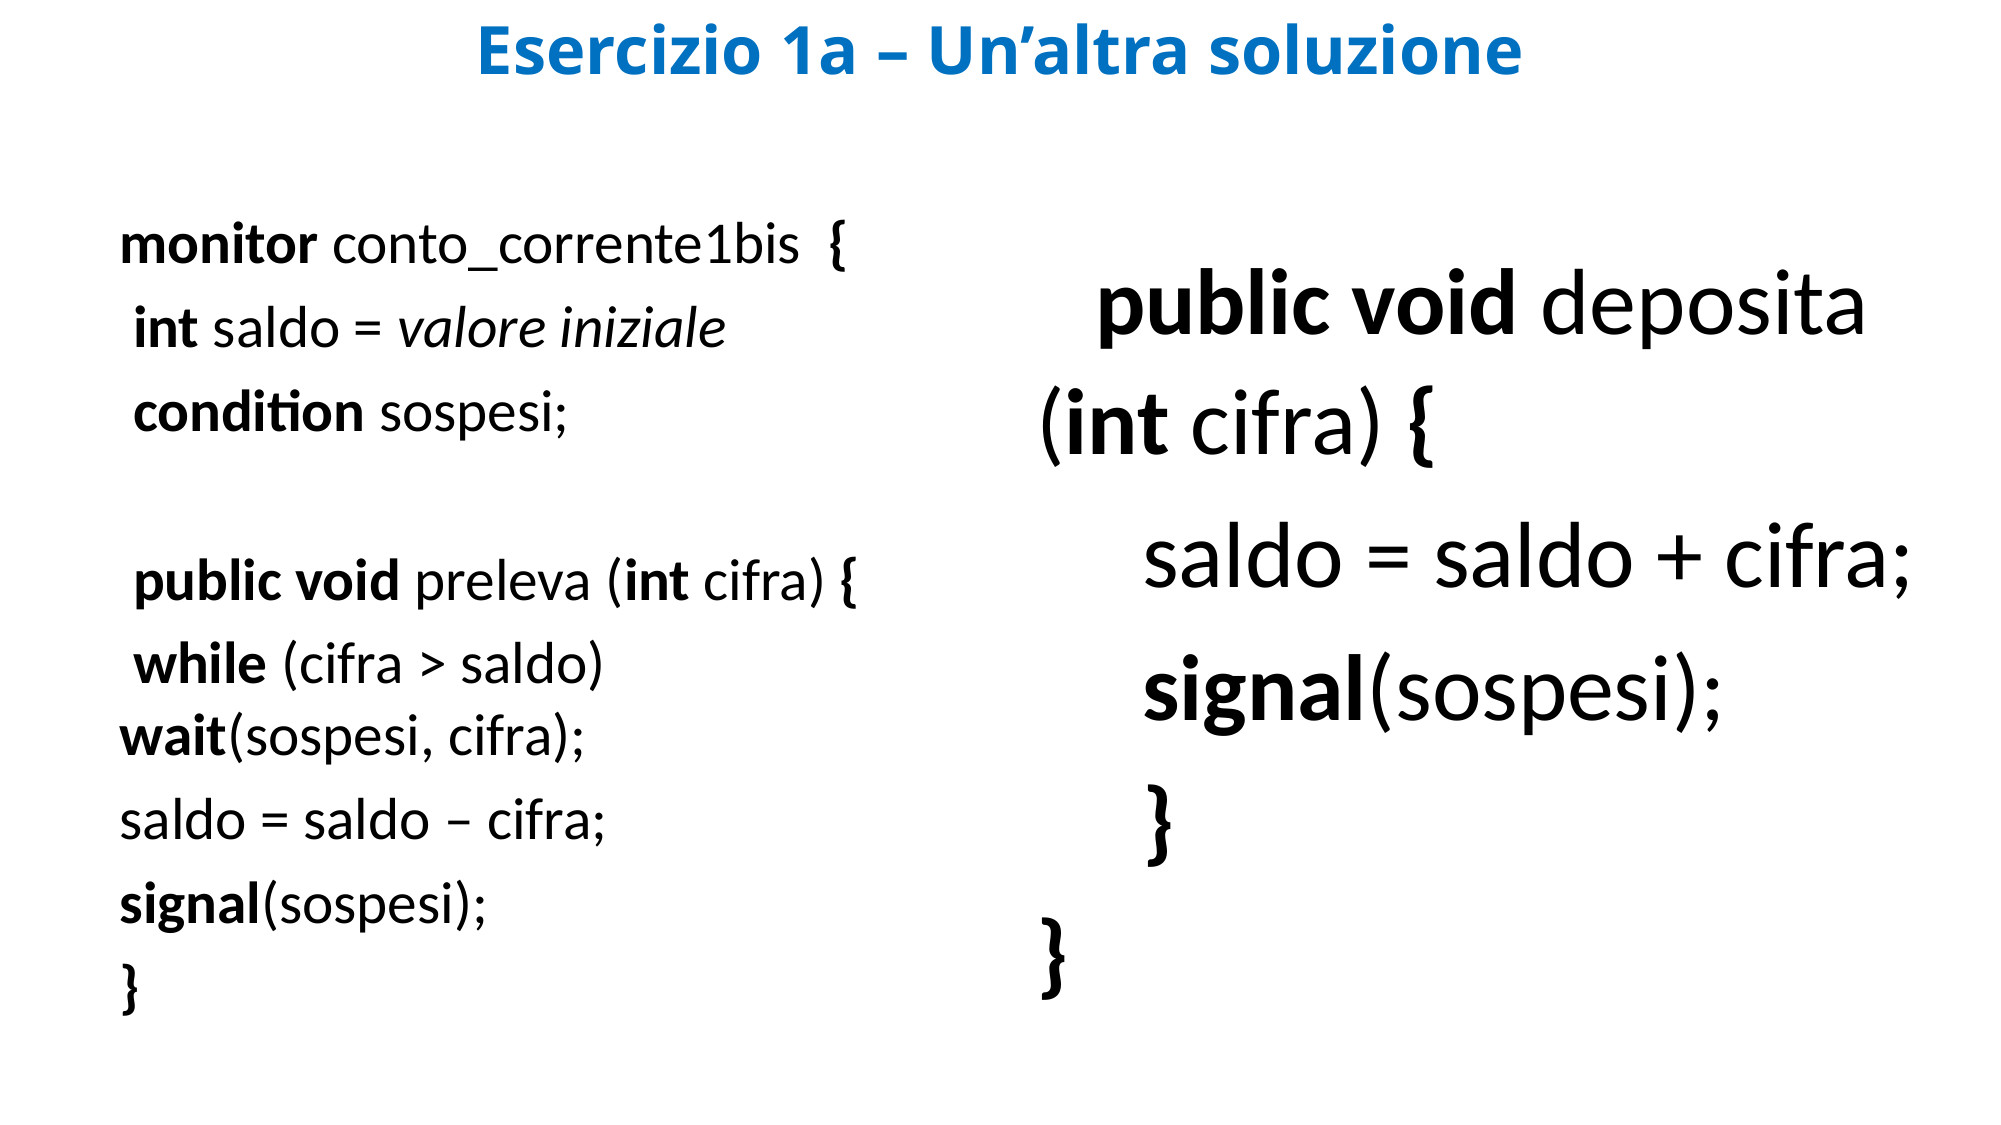

# Esercizio 1a – Un’altra soluzione
monitor conto_corrente1bis {
 int saldo = valore iniziale
 condition sospesi;
 public void preleva (int cifra) {
 while (cifra > saldo) 	wait(sospesi, cifra);
saldo = saldo – cifra;
signal(sospesi);
}
 public void deposita (int cifra) {
 saldo = saldo + cifra;
 signal(sospesi);
 }
}